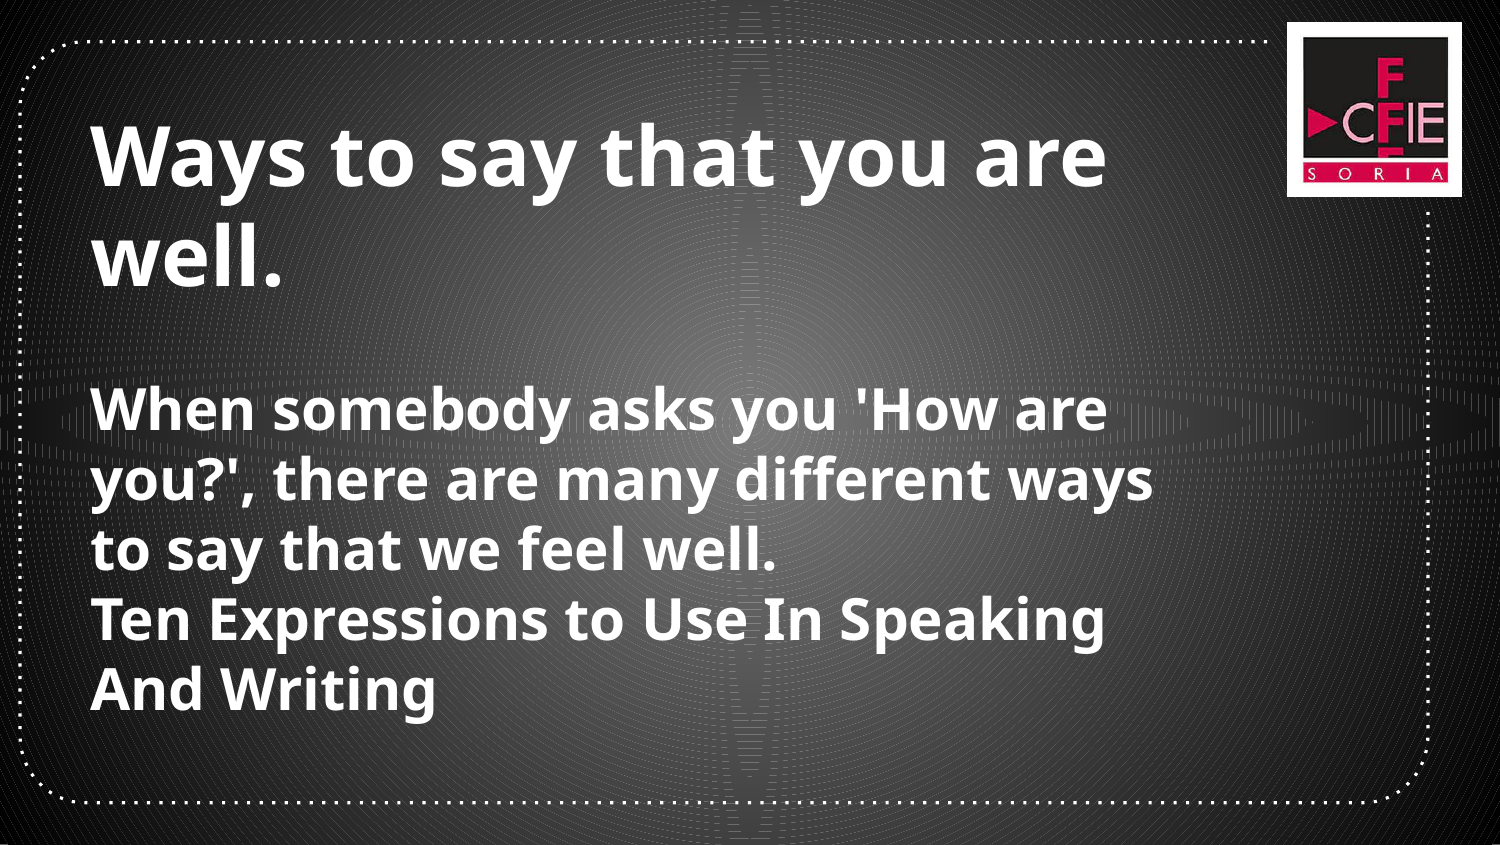

Ways to say that you are well.
When somebody asks you 'How are you?', there are many different ways to say that we feel well.
Ten Expressions to Use In Speaking And Writing